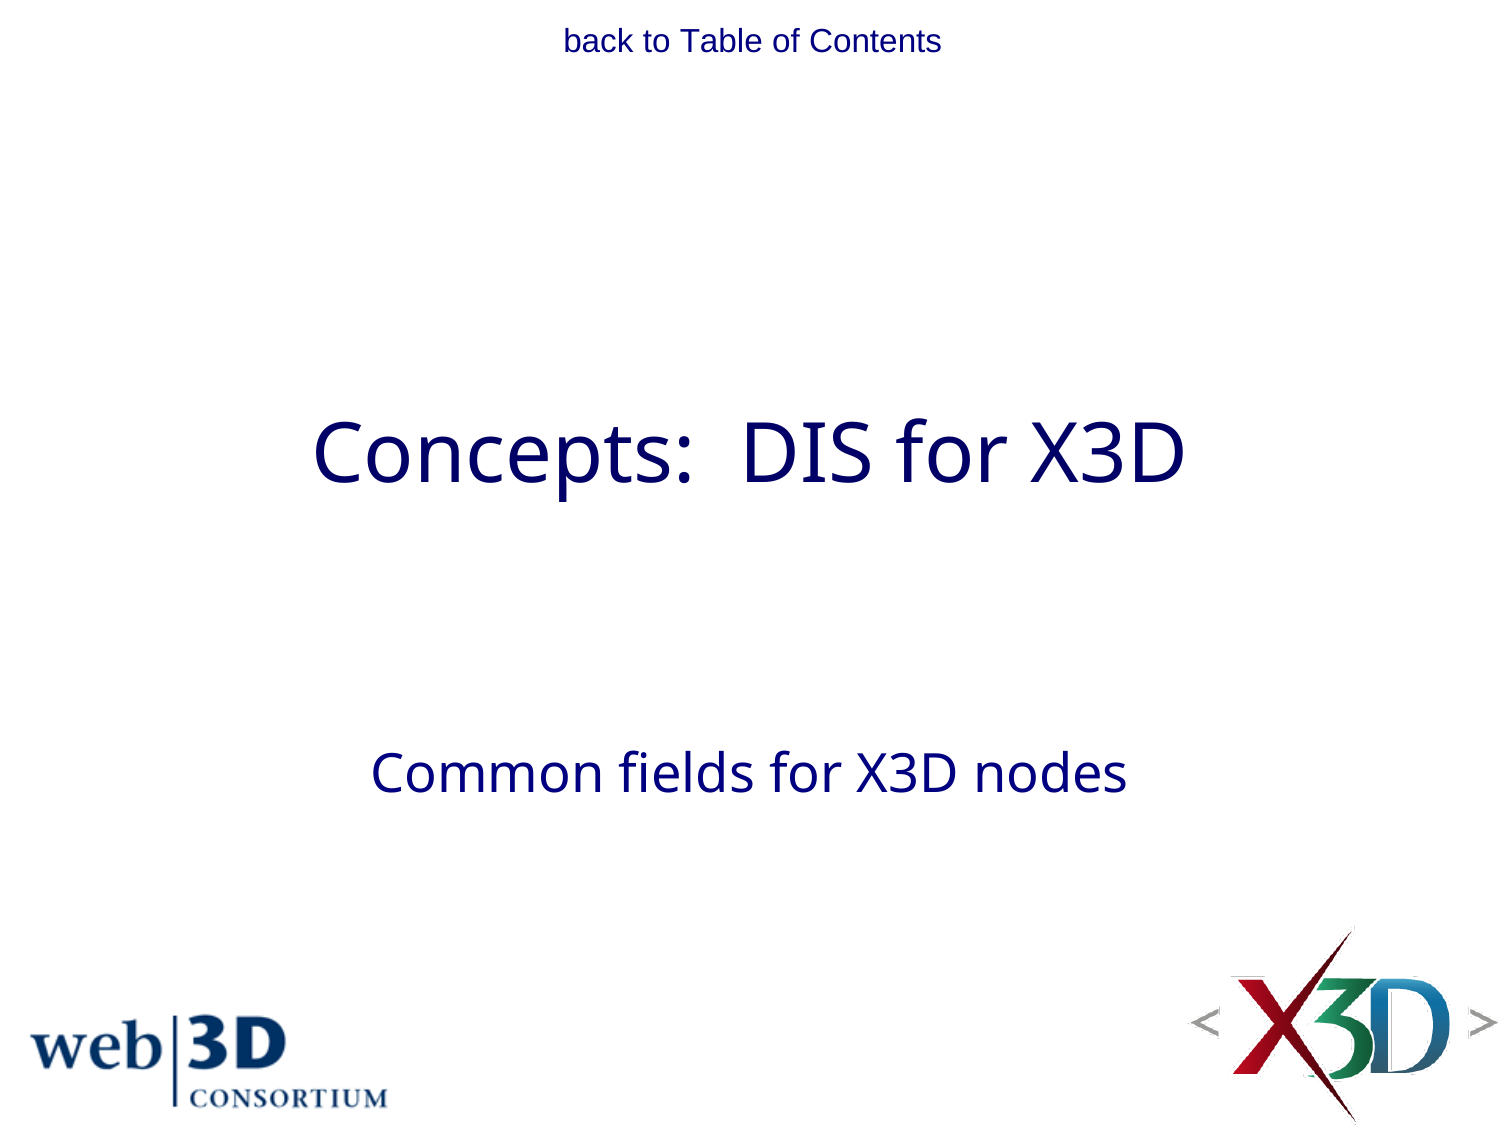

back to Table of Contents
# Concepts: DIS for X3D Common fields for X3D nodes